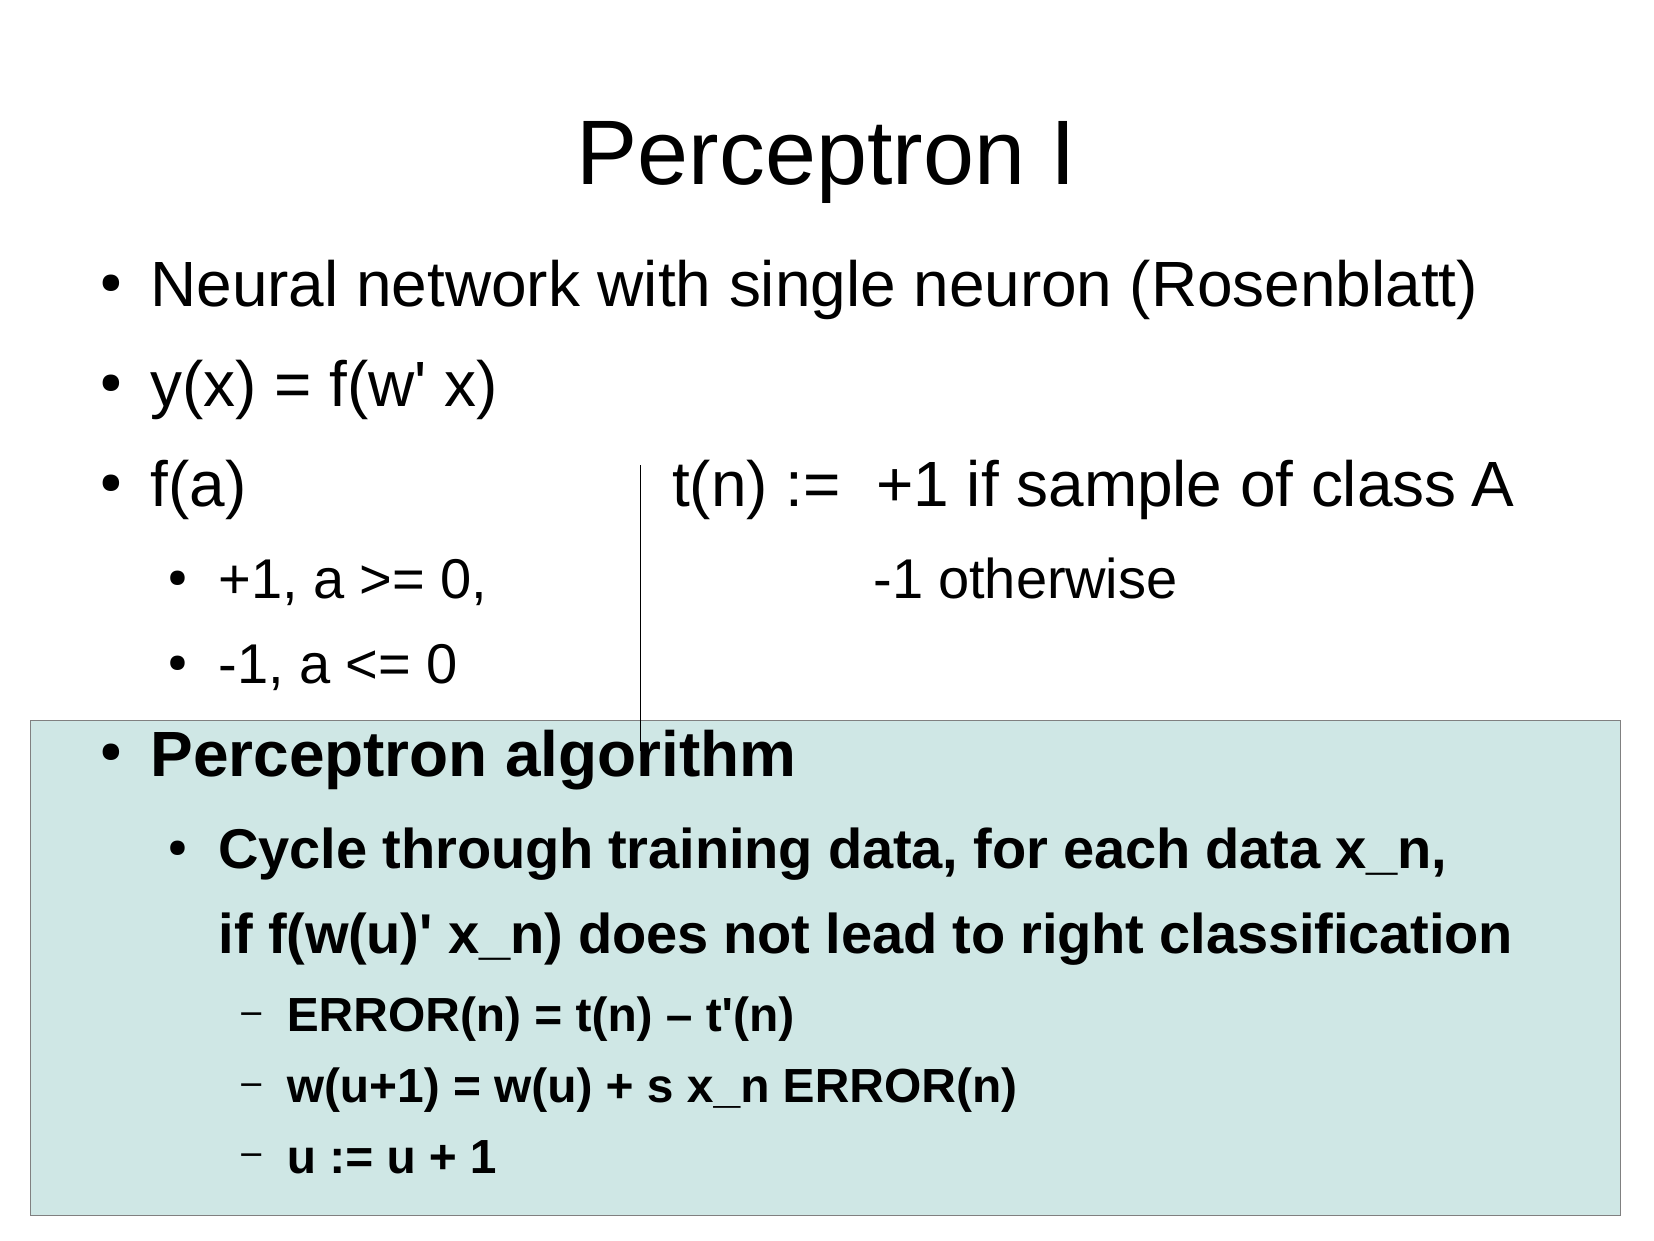

# Perceptron I
Neural network with single neuron (Rosenblatt)
y(x) = f(w' x)
f(a) t(n) := +1 if sample of class A
+1, a >= 0, -1 otherwise
-1, a <= 0
Perceptron algorithm
Cycle through training data, for each data x_n,
if f(w(u)' x_n) does not lead to right classification
ERROR(n) = t(n) – t'(n)
w(u+1) = w(u) + s x_n ERROR(n)
u := u + 1